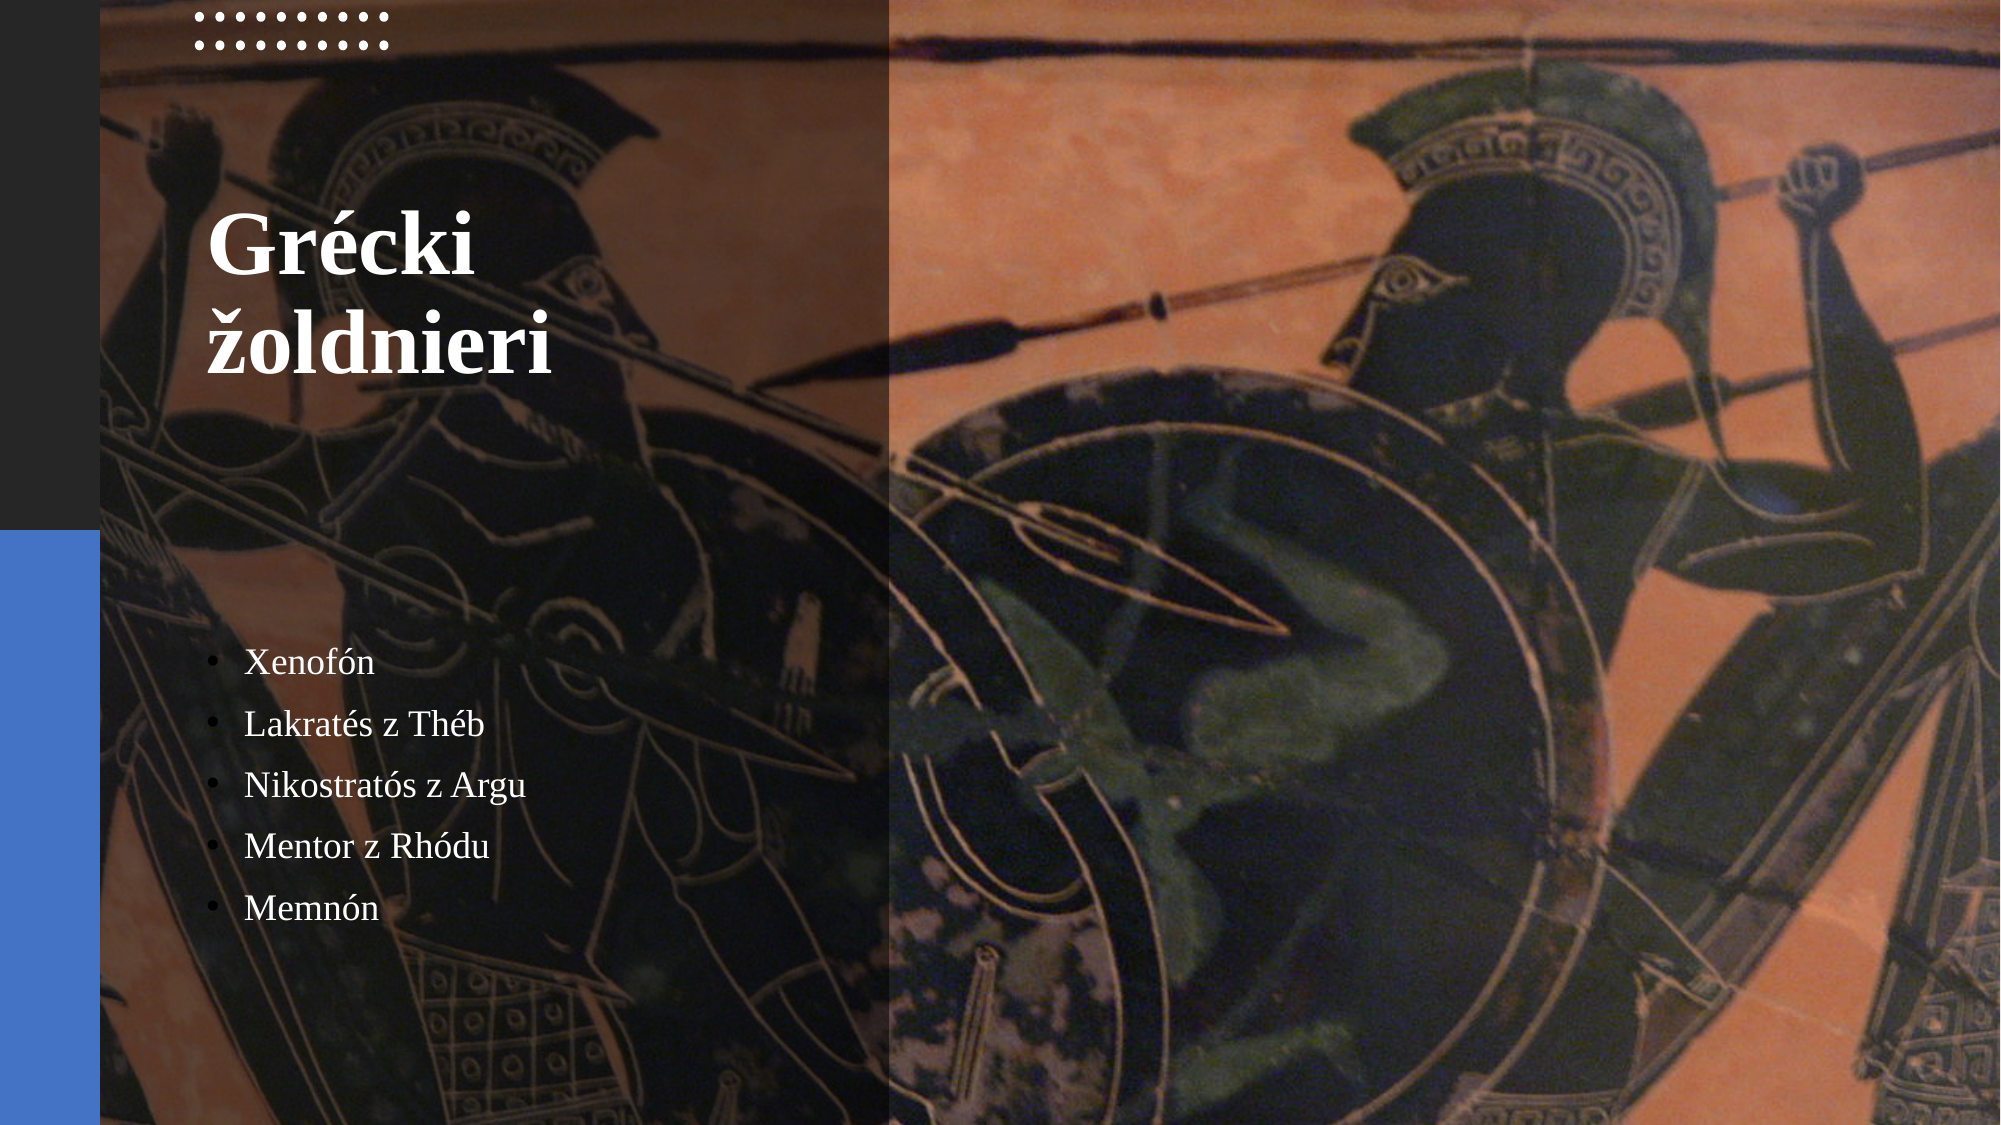

# Grécki žoldnieri
Xenofón
Lakratés z Théb
Nikostratós z Argu
Mentor z Rhódu
Memnón